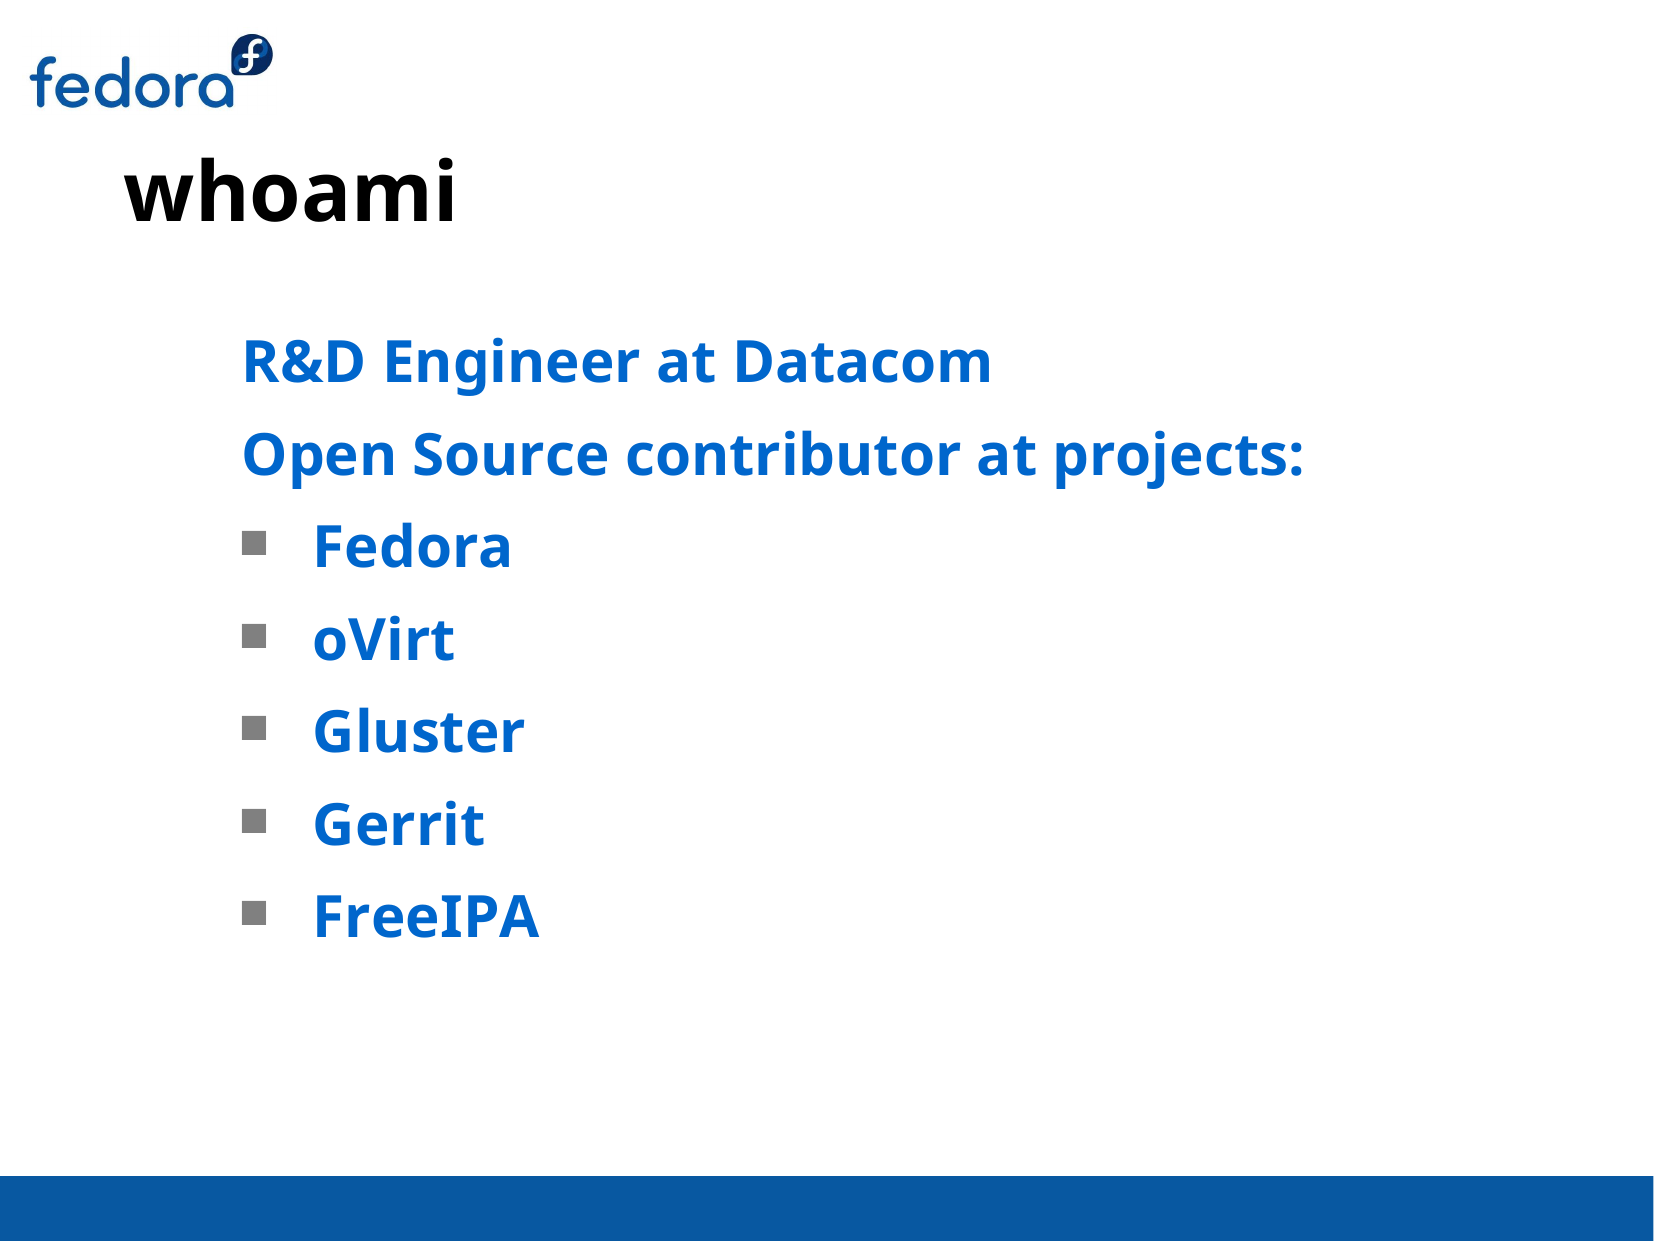

# whoami
R&D Engineer at Datacom
Open Source contributor at projects:
 Fedora
 oVirt
 Gluster
 Gerrit
 FreeIPA